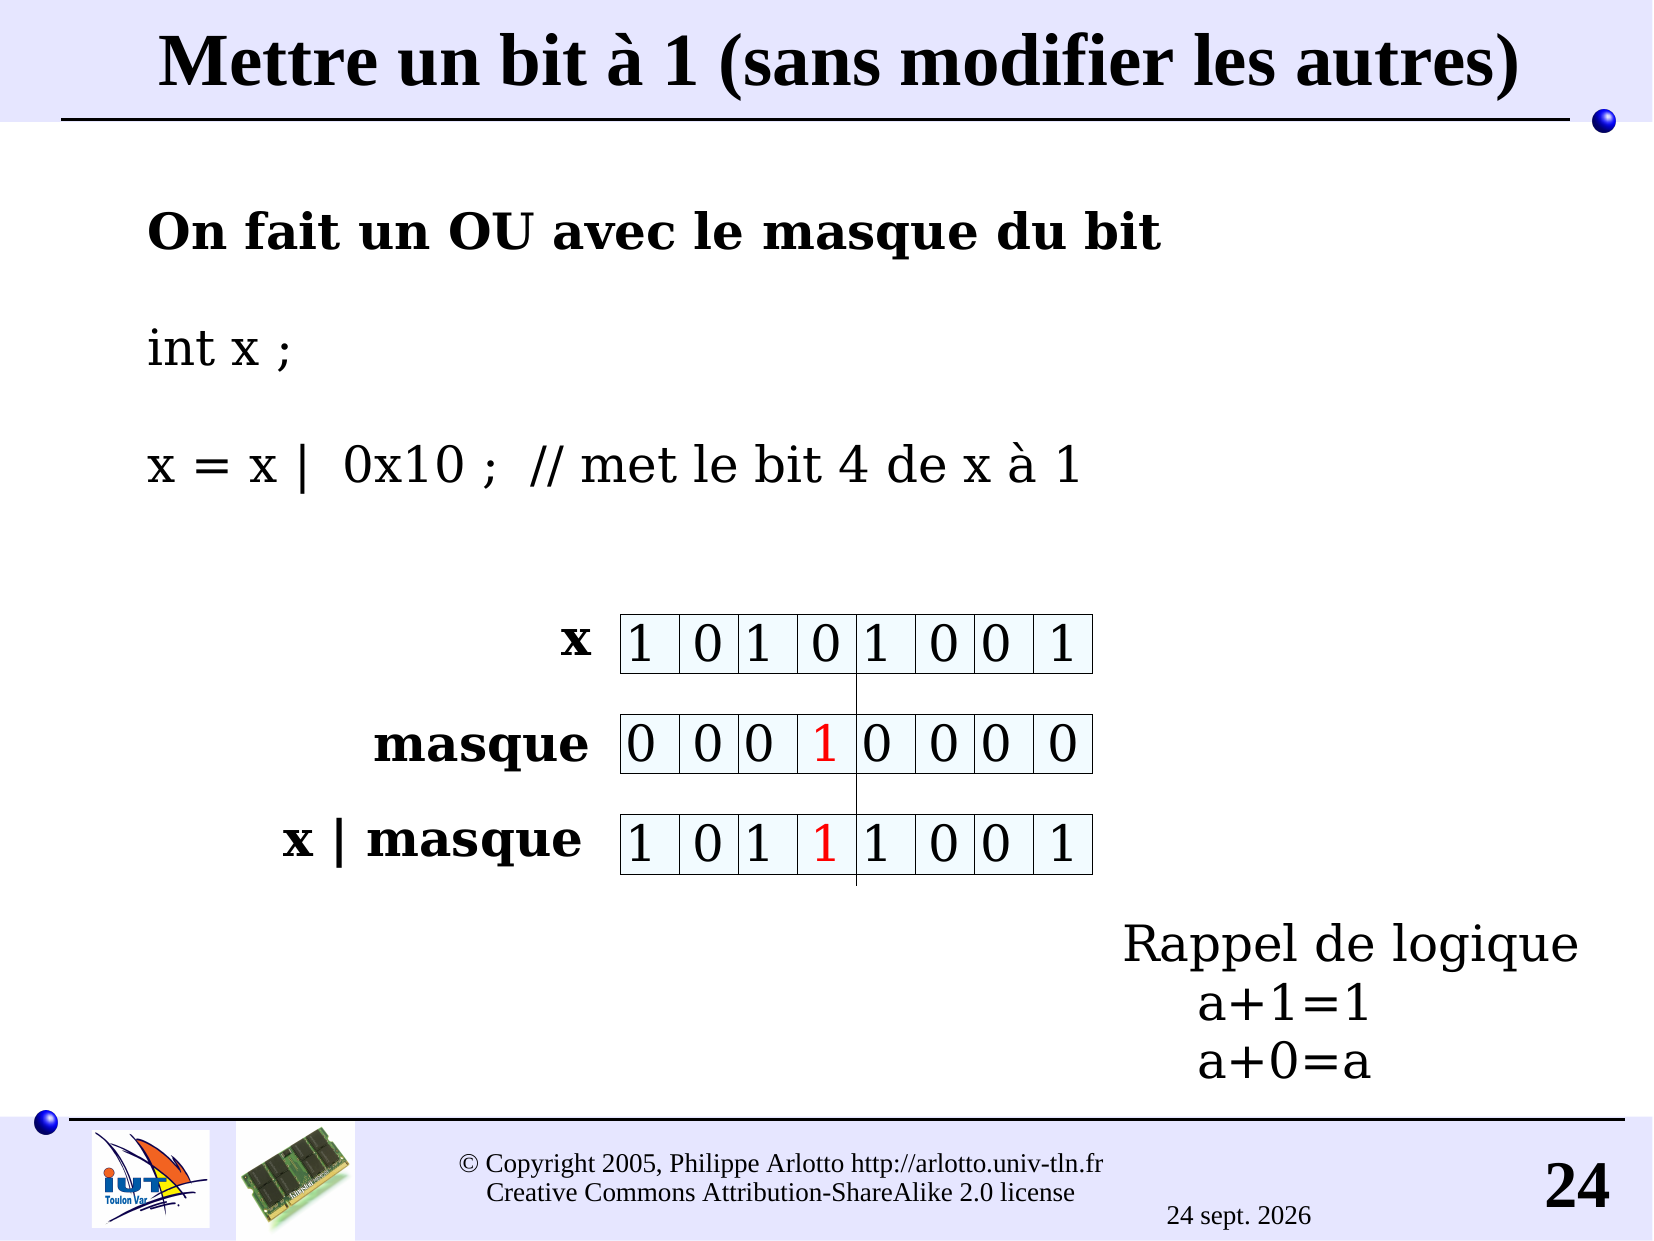

# Mettre un bit à 1 (sans modifier les autres)
On fait un OU avec le masque du bit
int x ;
x = x | 0x10 ; // met le bit 4 de x à 1
x
1
0
1
0
1
0
0
1
0
0
0
1
0
0
0
0
masque
x | masque
1
0
1
1
1
0
0
1
Rappel de logique
	a+1=1
	a+0=a